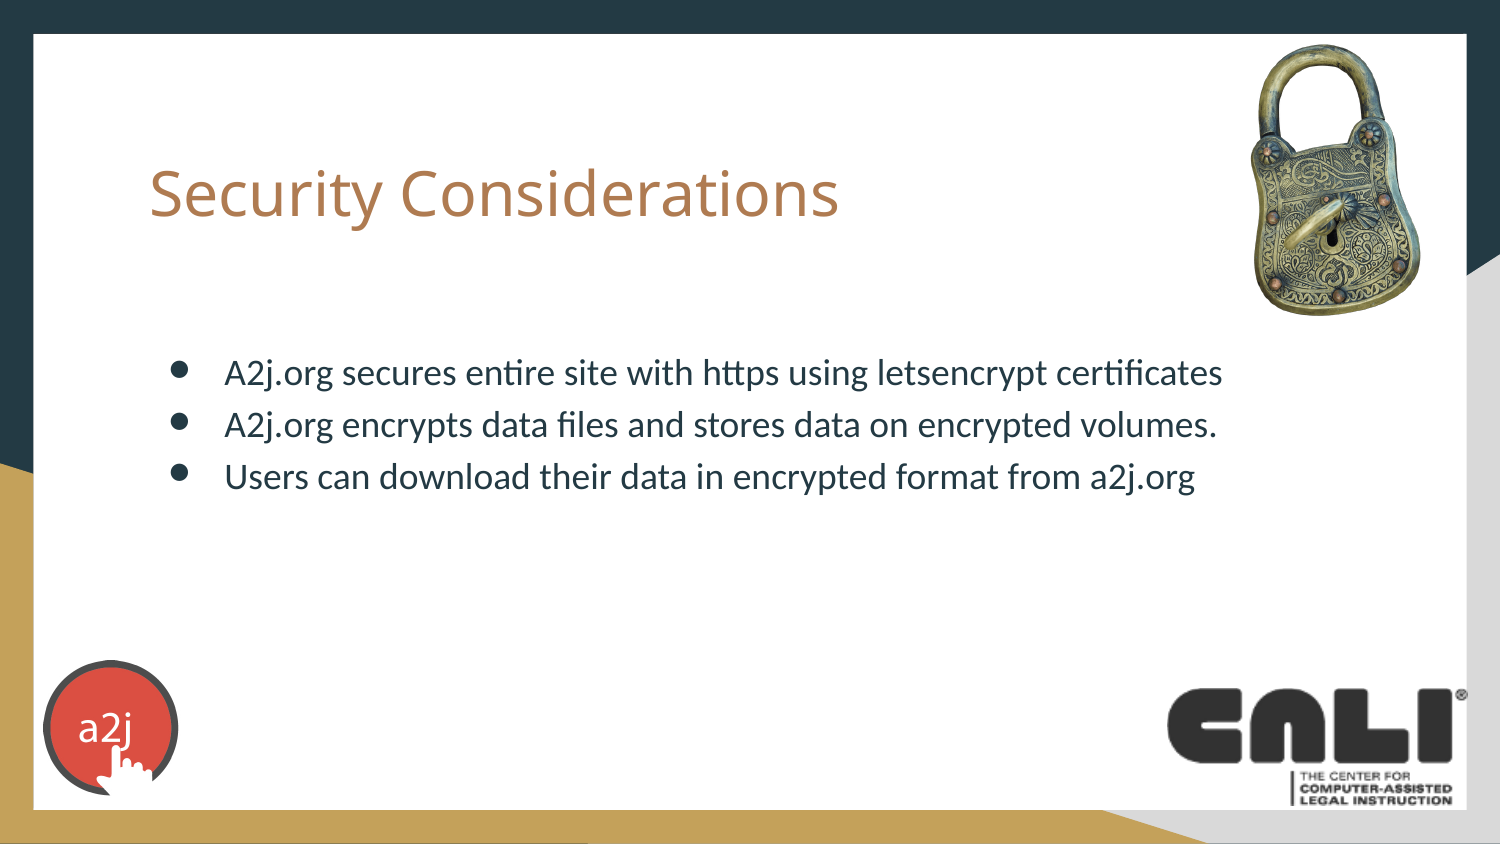

# Security Considerations
A2j.org secures entire site with https using letsencrypt certificates
A2j.org encrypts data files and stores data on encrypted volumes.
Users can download their data in encrypted format from a2j.org